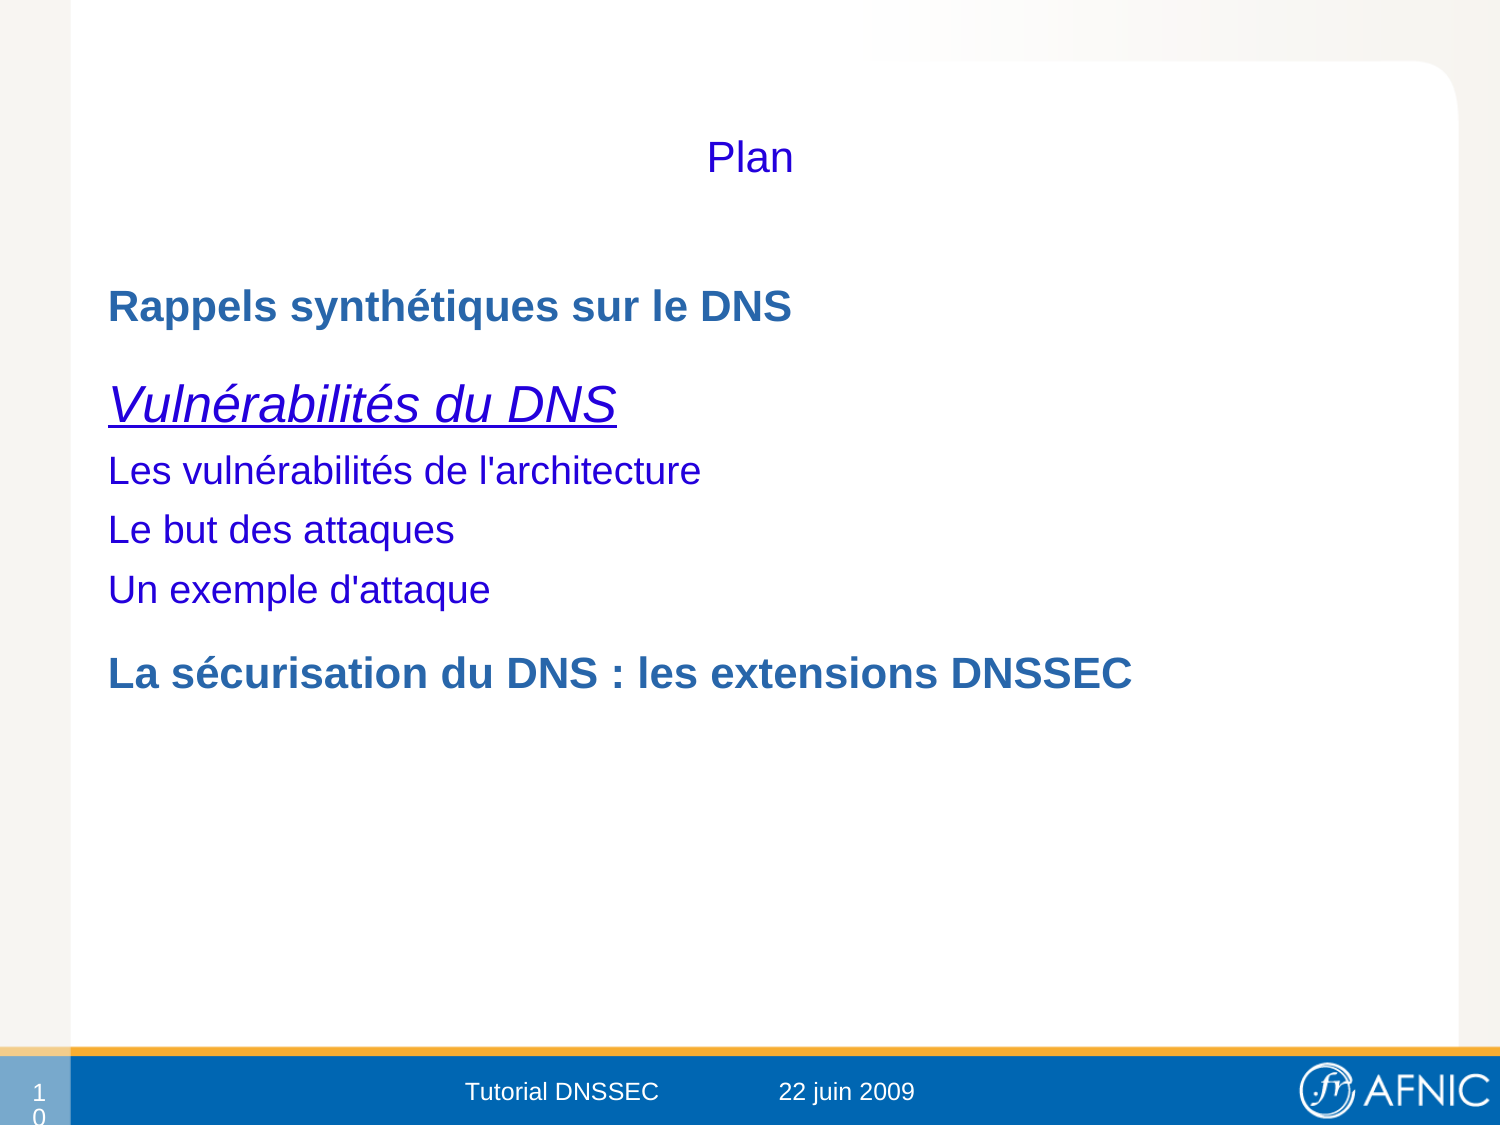

# Plan
Rappels synthétiques sur le DNS
Vulnérabilités du DNS
Les vulnérabilités de l'architecture
Le but des attaques
Un exemple d'attaque
La sécurisation du DNS : les extensions DNSSEC